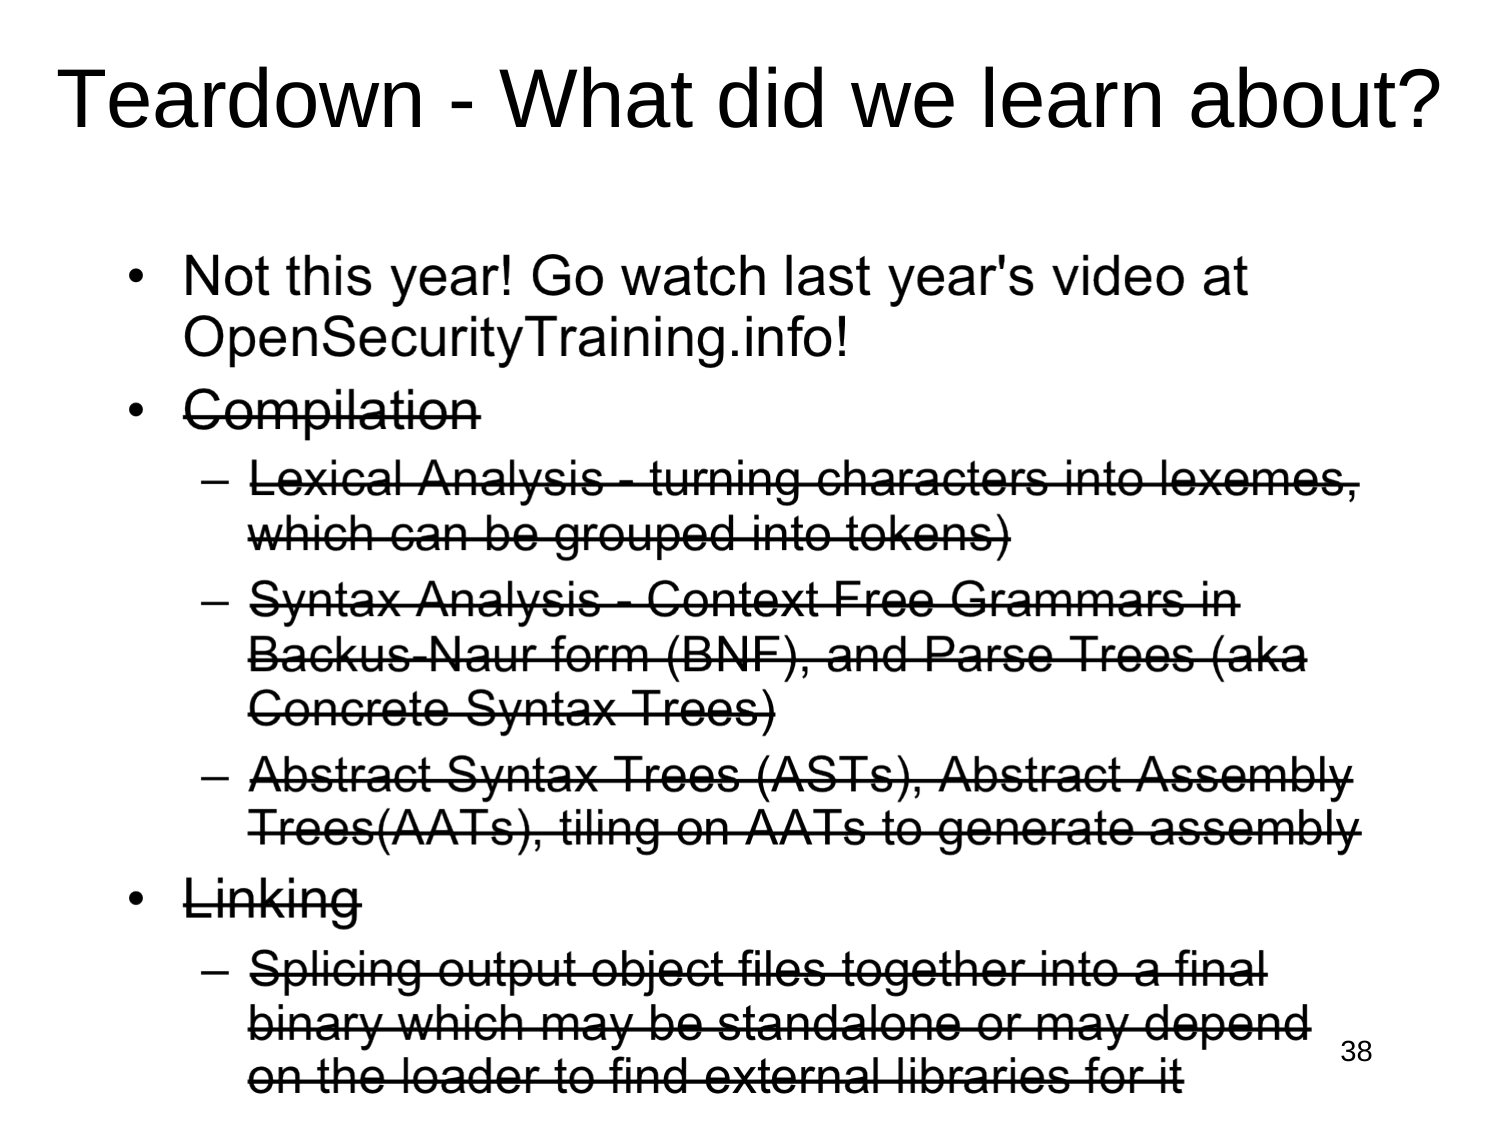

# Teardown - What did we learn about?